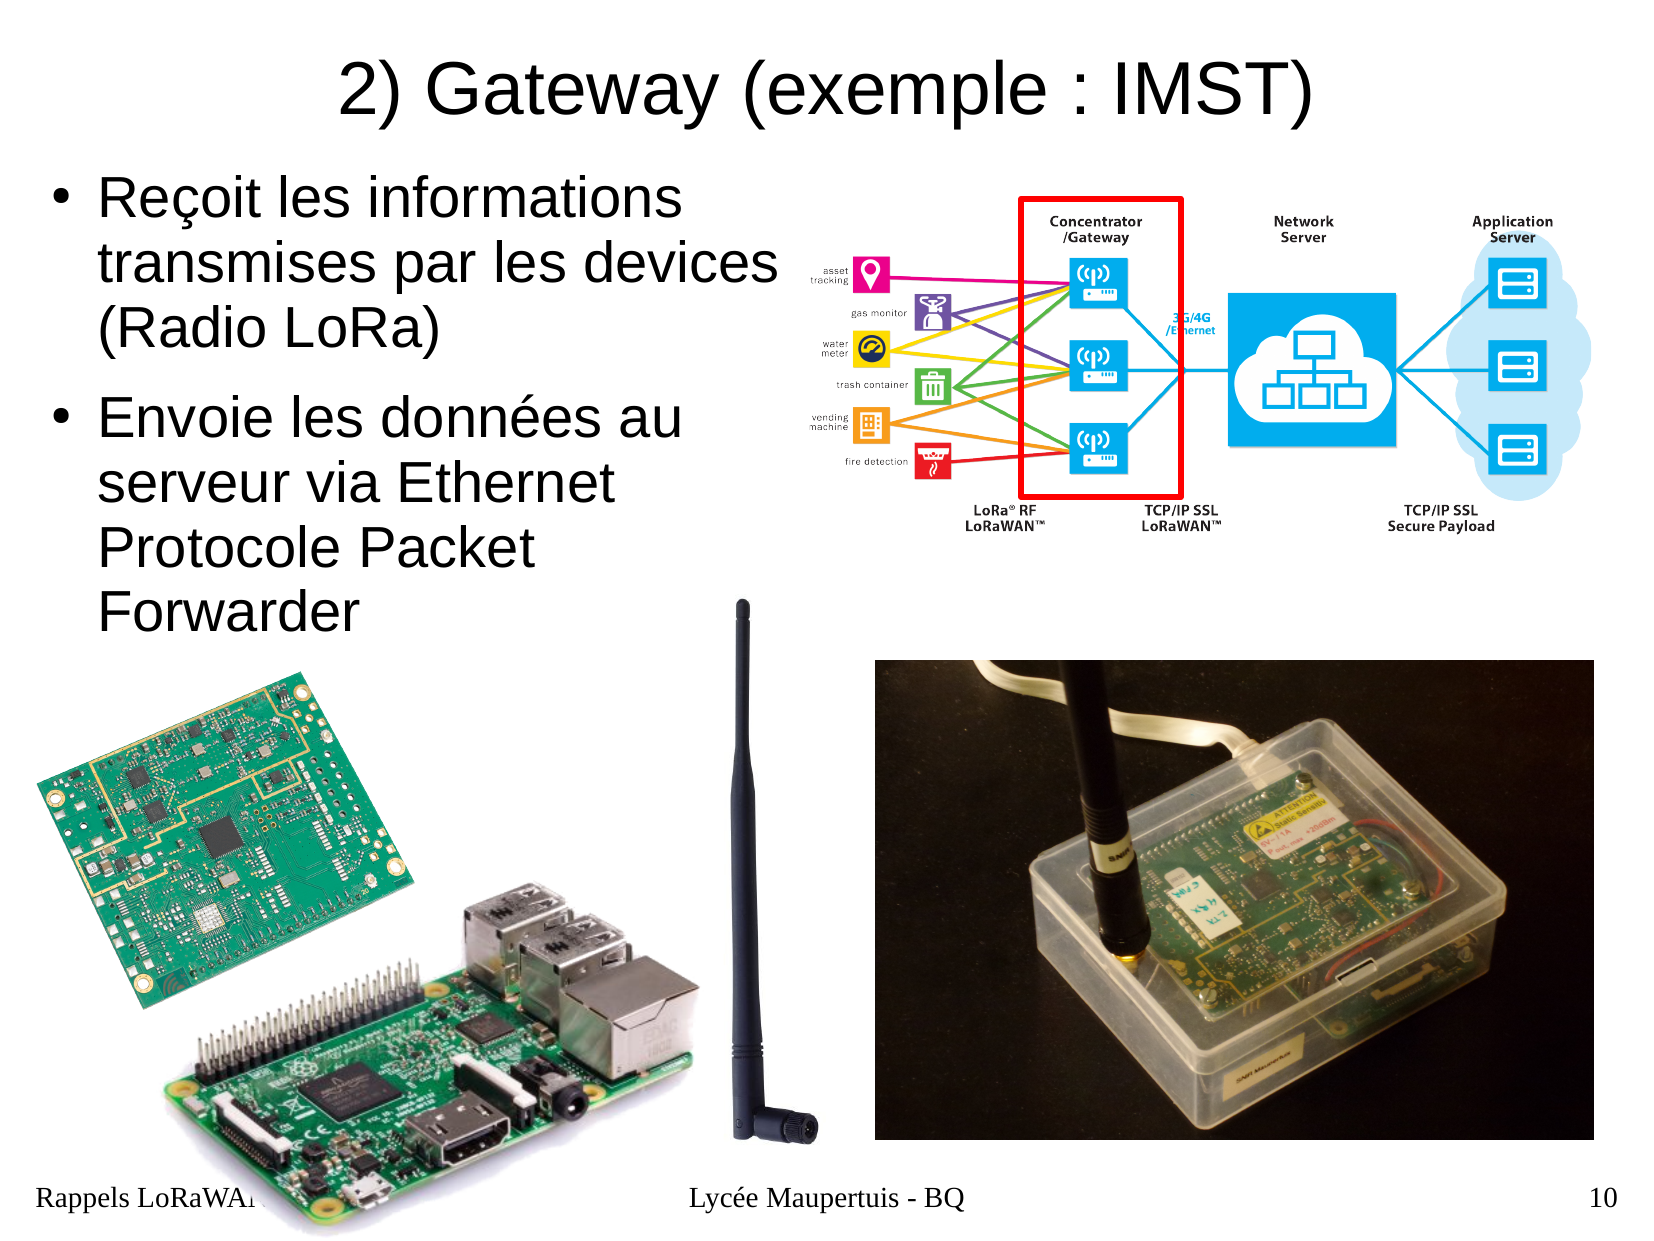

# 2) Gateway (exemple : IMST)
Reçoit les informations transmises par les devices (Radio LoRa)
Envoie les données au serveur via Ethernet
Protocole Packet Forwarder
Rappels LoRaWAN
Lycée Maupertuis - BQ
10